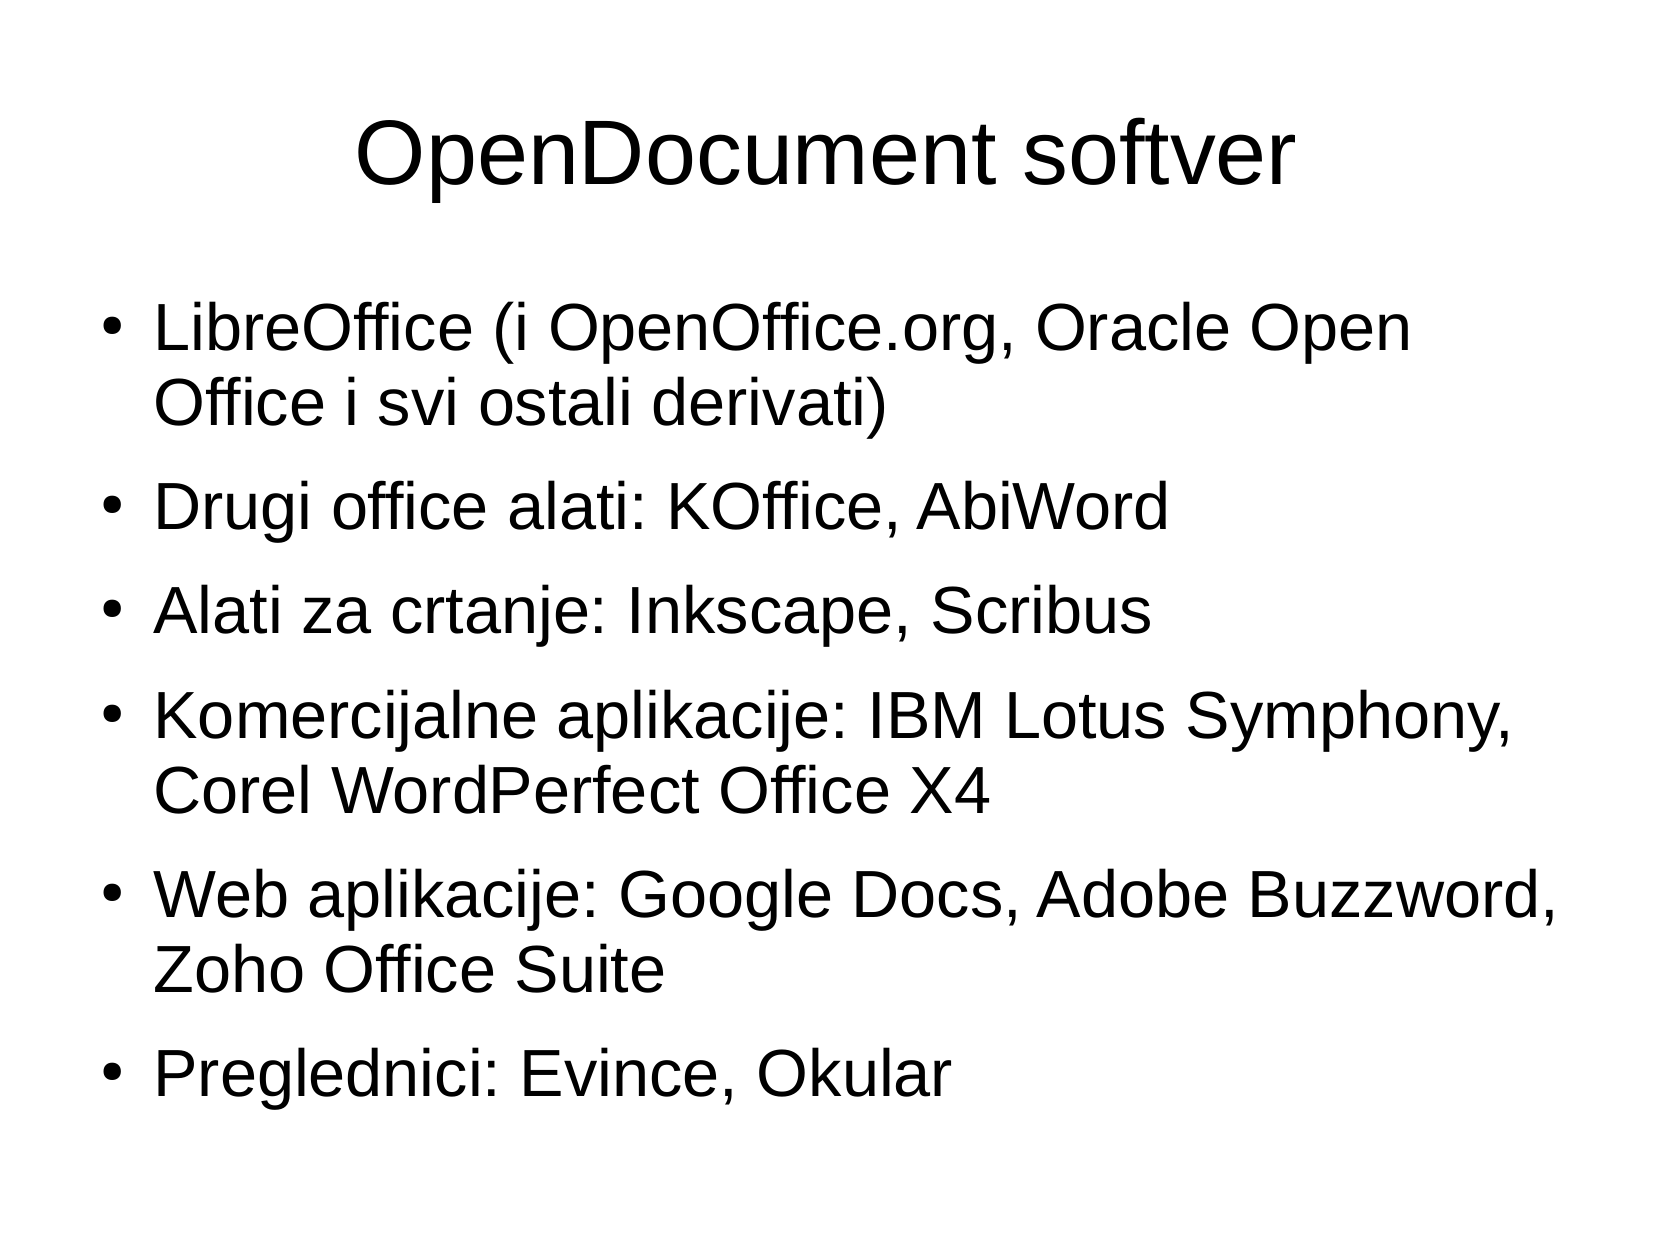

# OpenDocument softver
LibreOffice (i OpenOffice.org, Oracle Open Office i svi ostali derivati)
Drugi office alati: KOffice, AbiWord
Alati za crtanje: Inkscape, Scribus
Komercijalne aplikacije: IBM Lotus Symphony, Corel WordPerfect Office X4
Web aplikacije: Google Docs, Adobe Buzzword, Zoho Office Suite
Preglednici: Evince, Okular